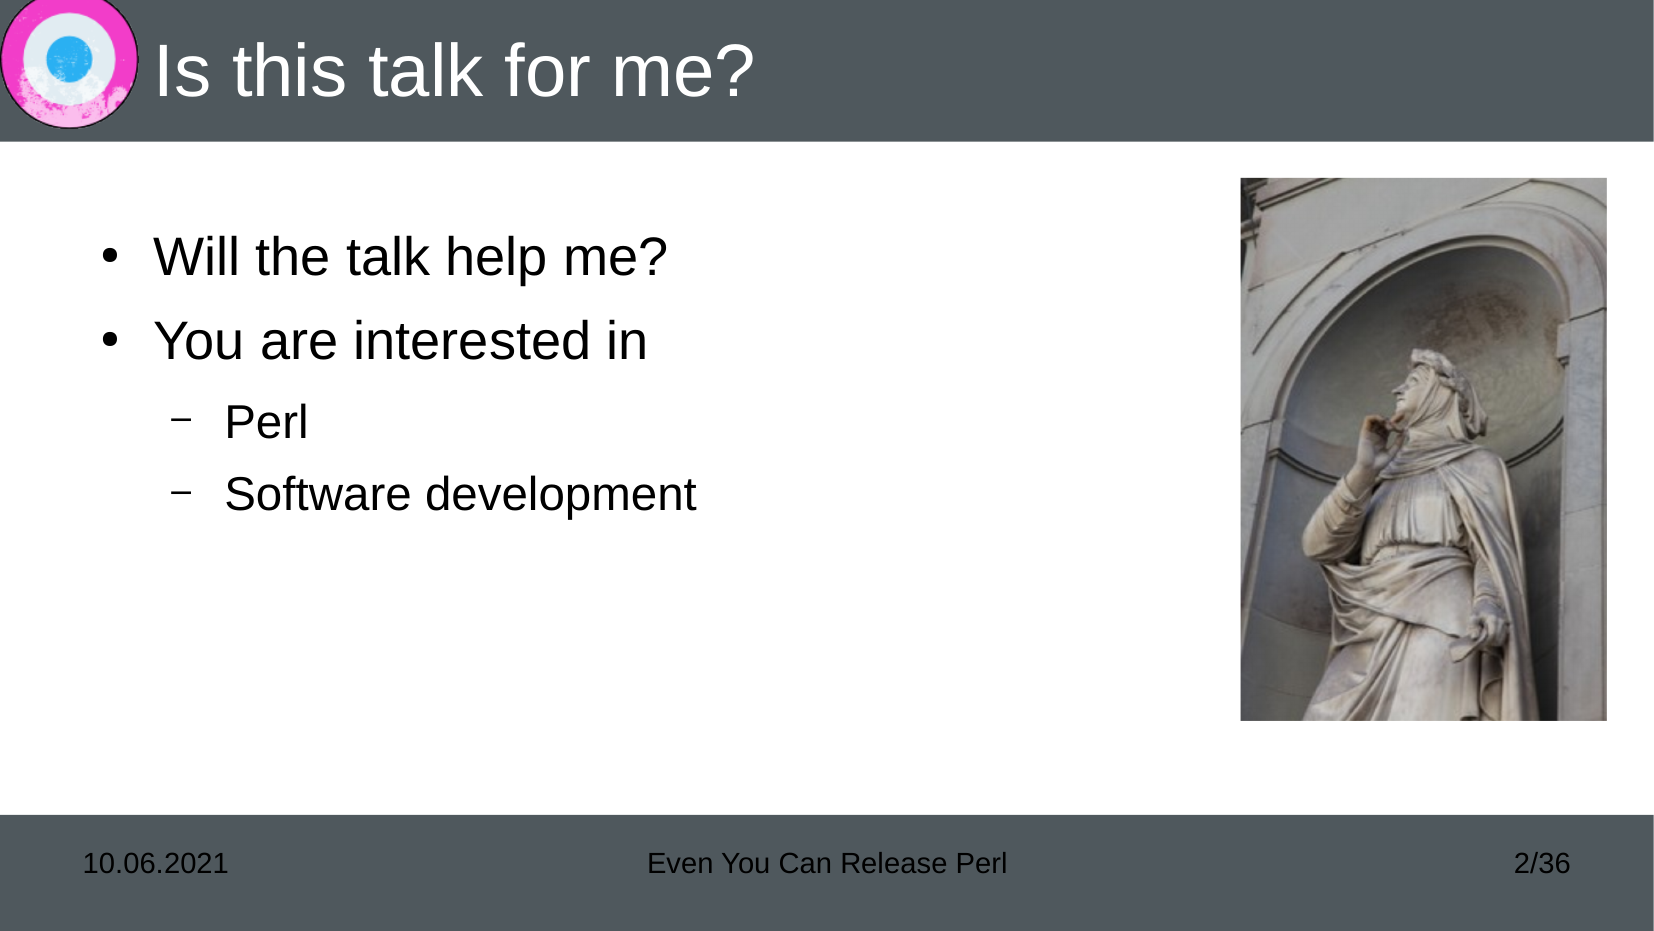

# Is this talk for me?
Will the talk help me?
You are interested in
Perl
Software development
08. März 2019
2